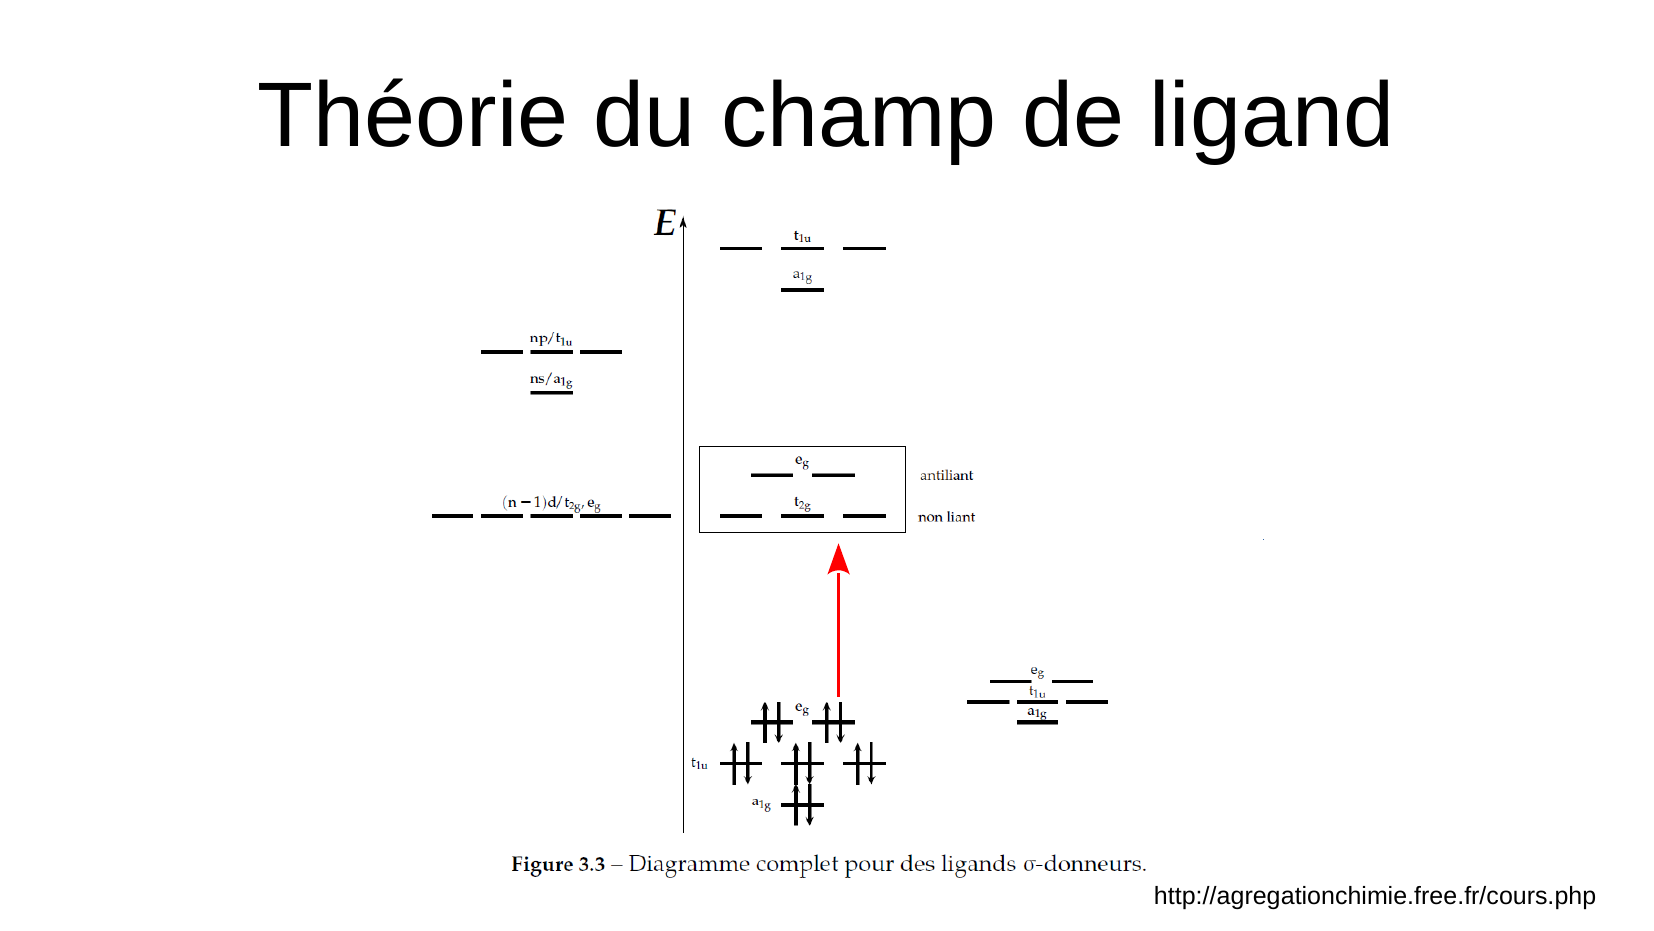

# Théorie du champ de ligand
http://agregationchimie.free.fr/cours.php